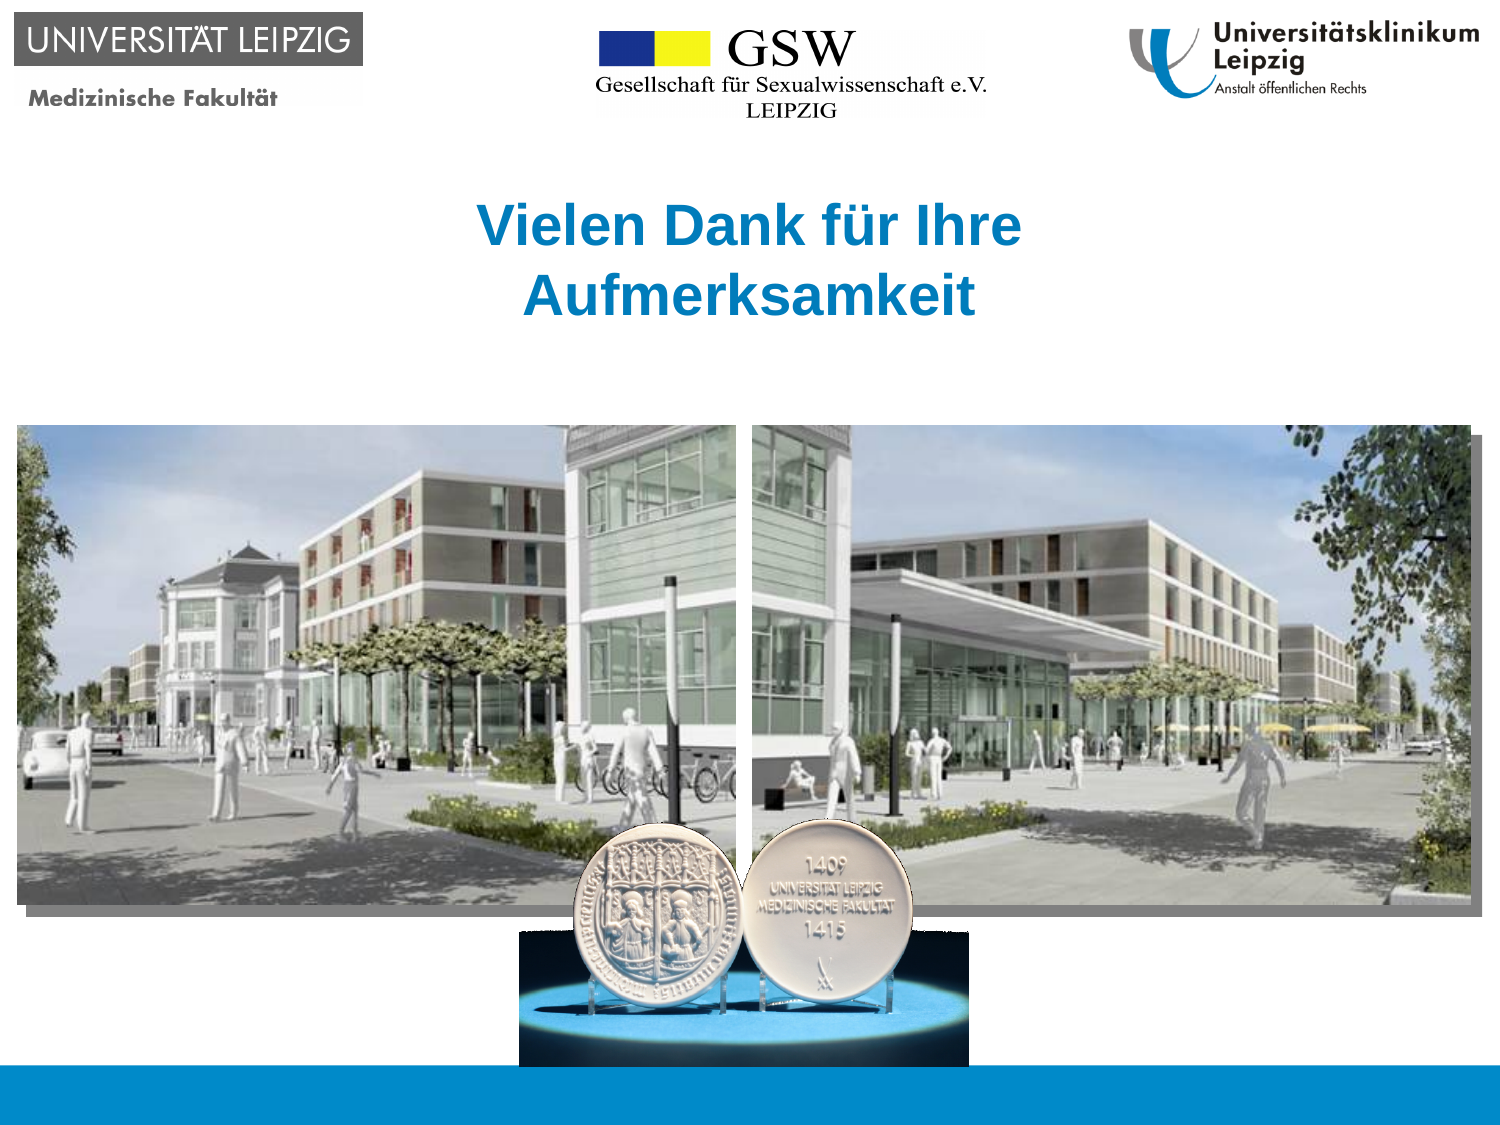

© Universitätsmedizin Leipzig
Vielen Dank für Ihre Aufmerksamkeit